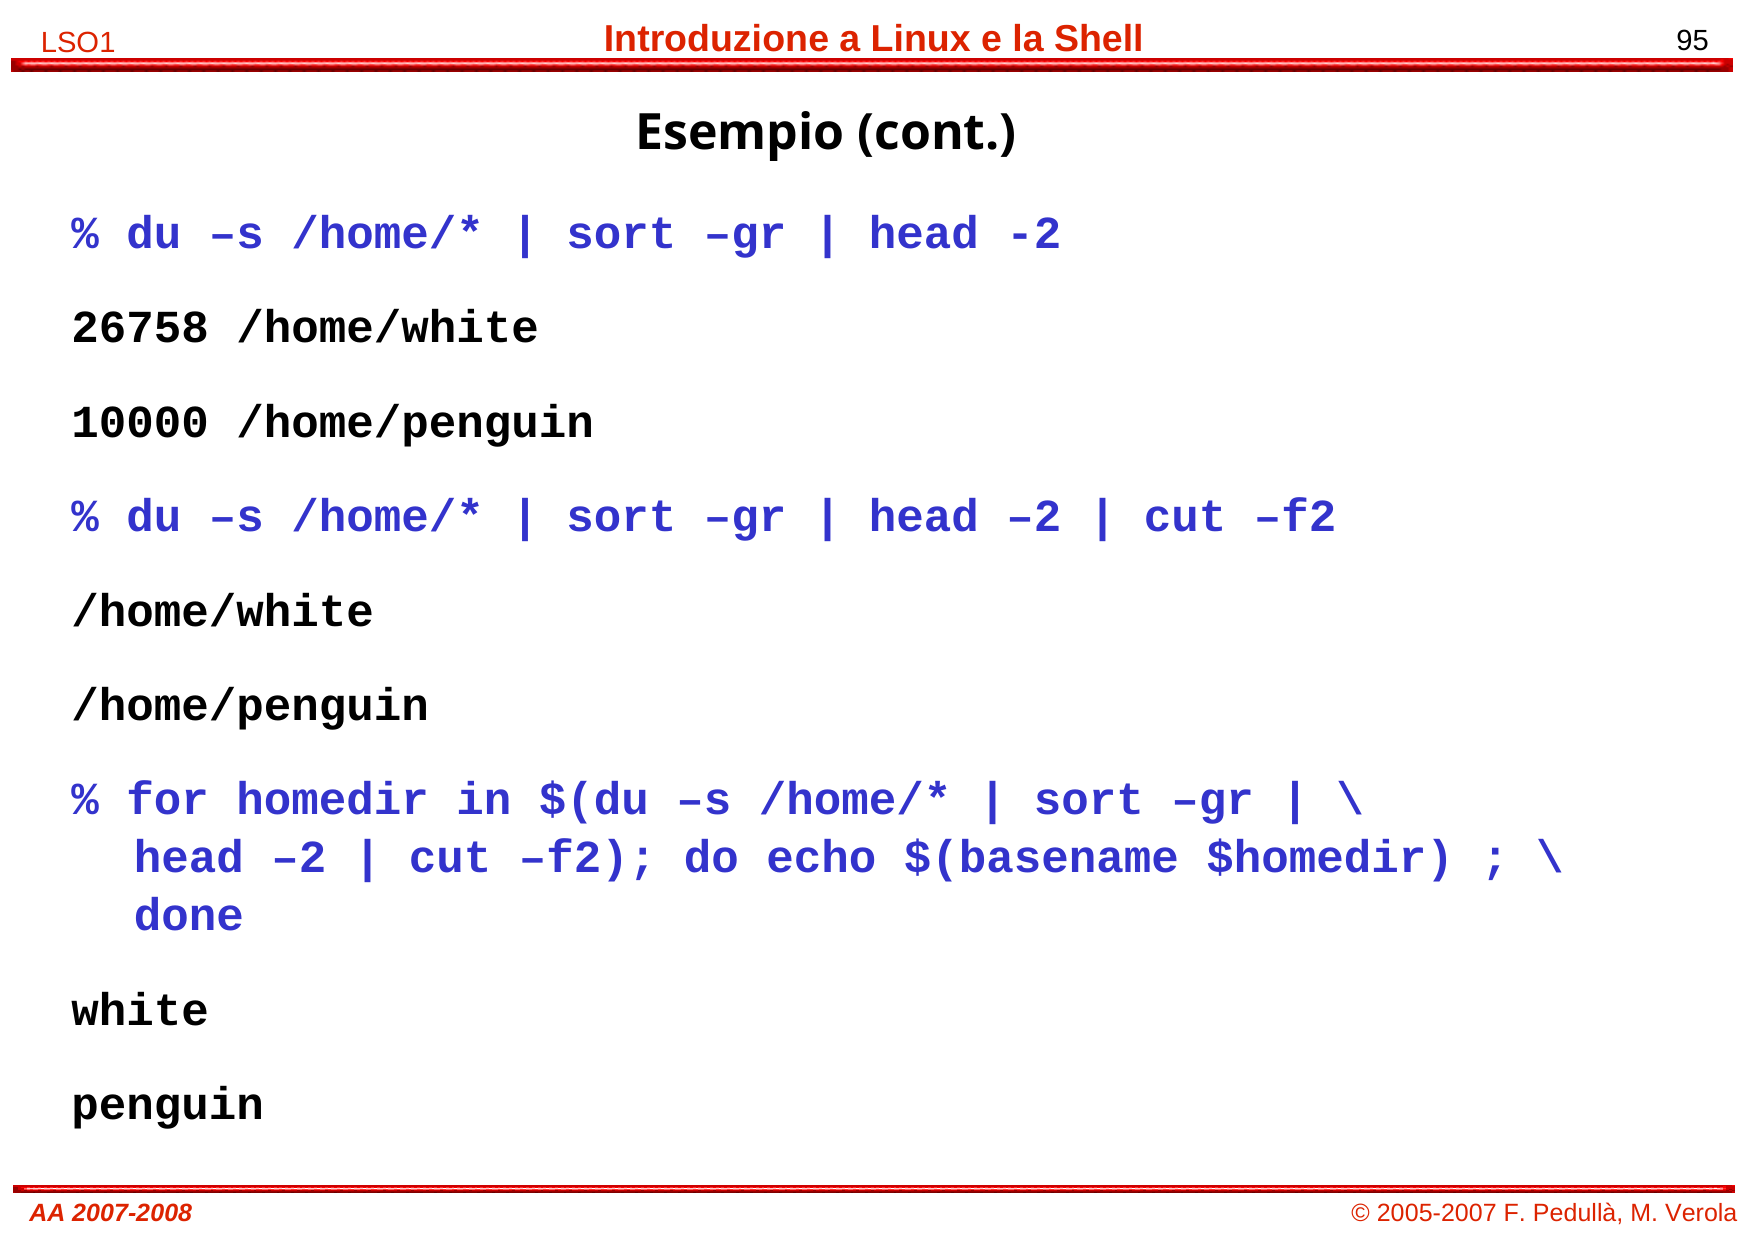

# Esempio (cont.)
% du –s /home/* | sort –gr | head -2
26758 /home/white
10000 /home/penguin
% du –s /home/* | sort –gr | head –2 | cut –f2
/home/white
/home/penguin
% for homedir in $(du –s /home/* | sort –gr | \
head –2 | cut –f2); do echo $(basename $homedir) ; \ done
white
penguin